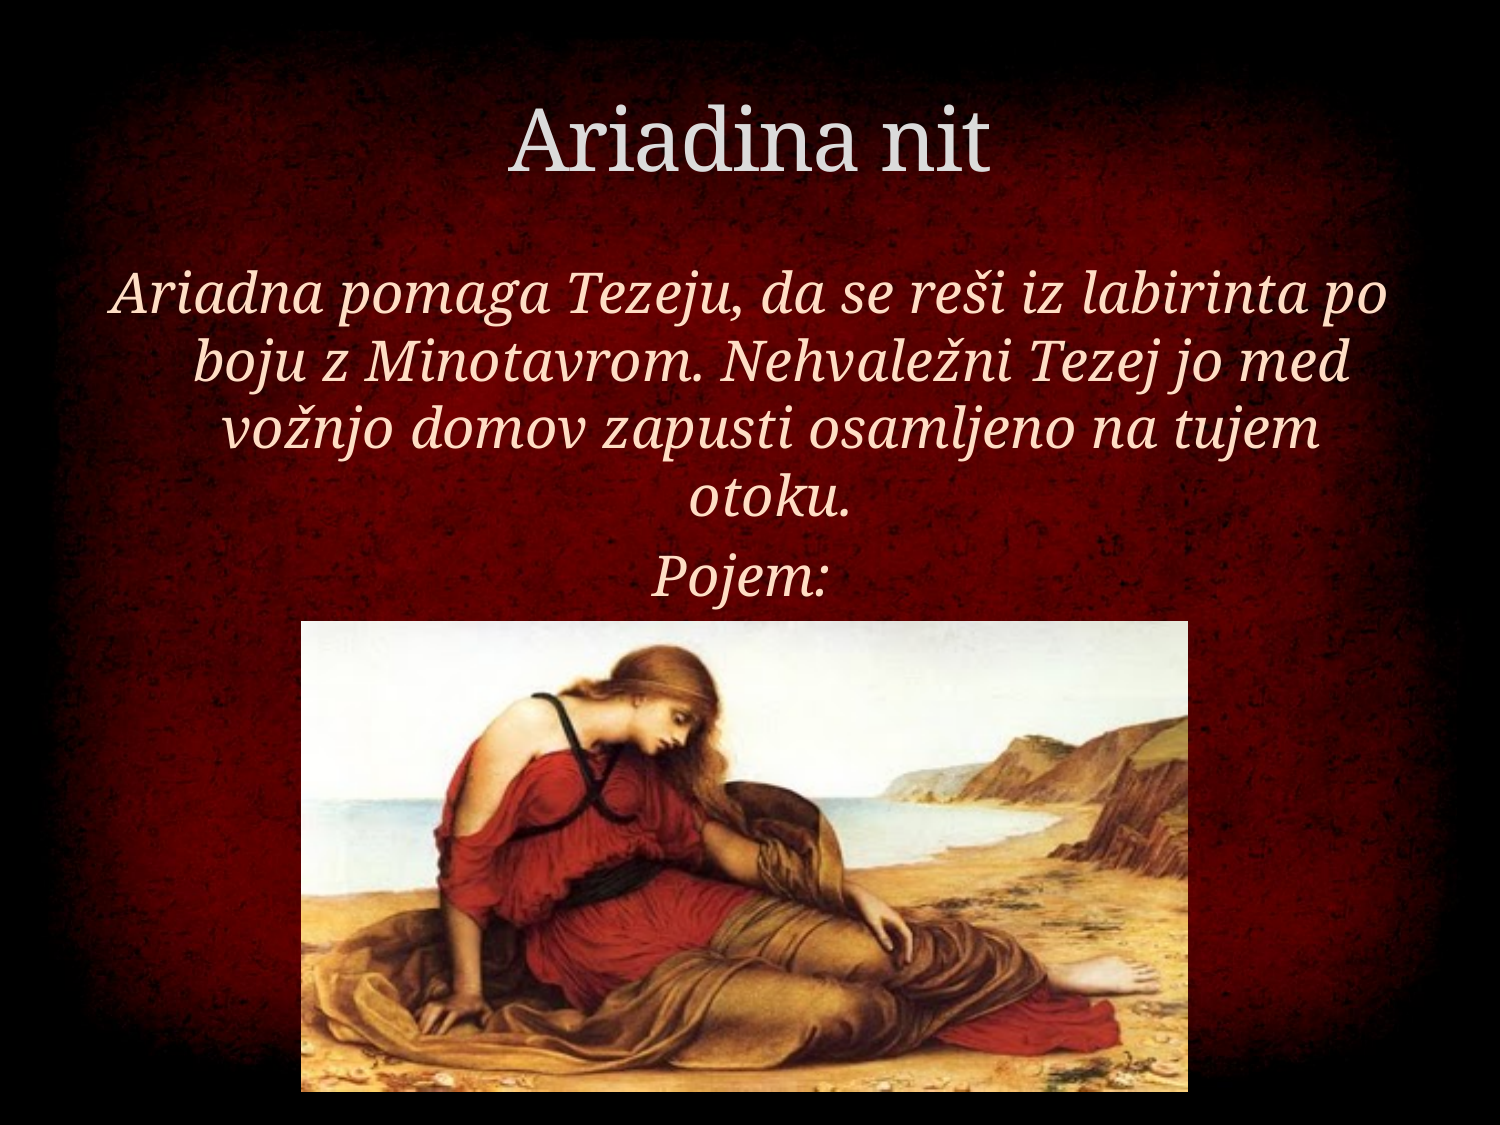

Ariadina nit
# Ariadna pomaga Tezeju, da se reši iz labirinta po boju z Minotavrom. Nehvaležni Tezej jo med vožnjo domov zapusti osamljeno na tujem otoku.
Pojem:
Mišljeno kot rešilno sredstvo.